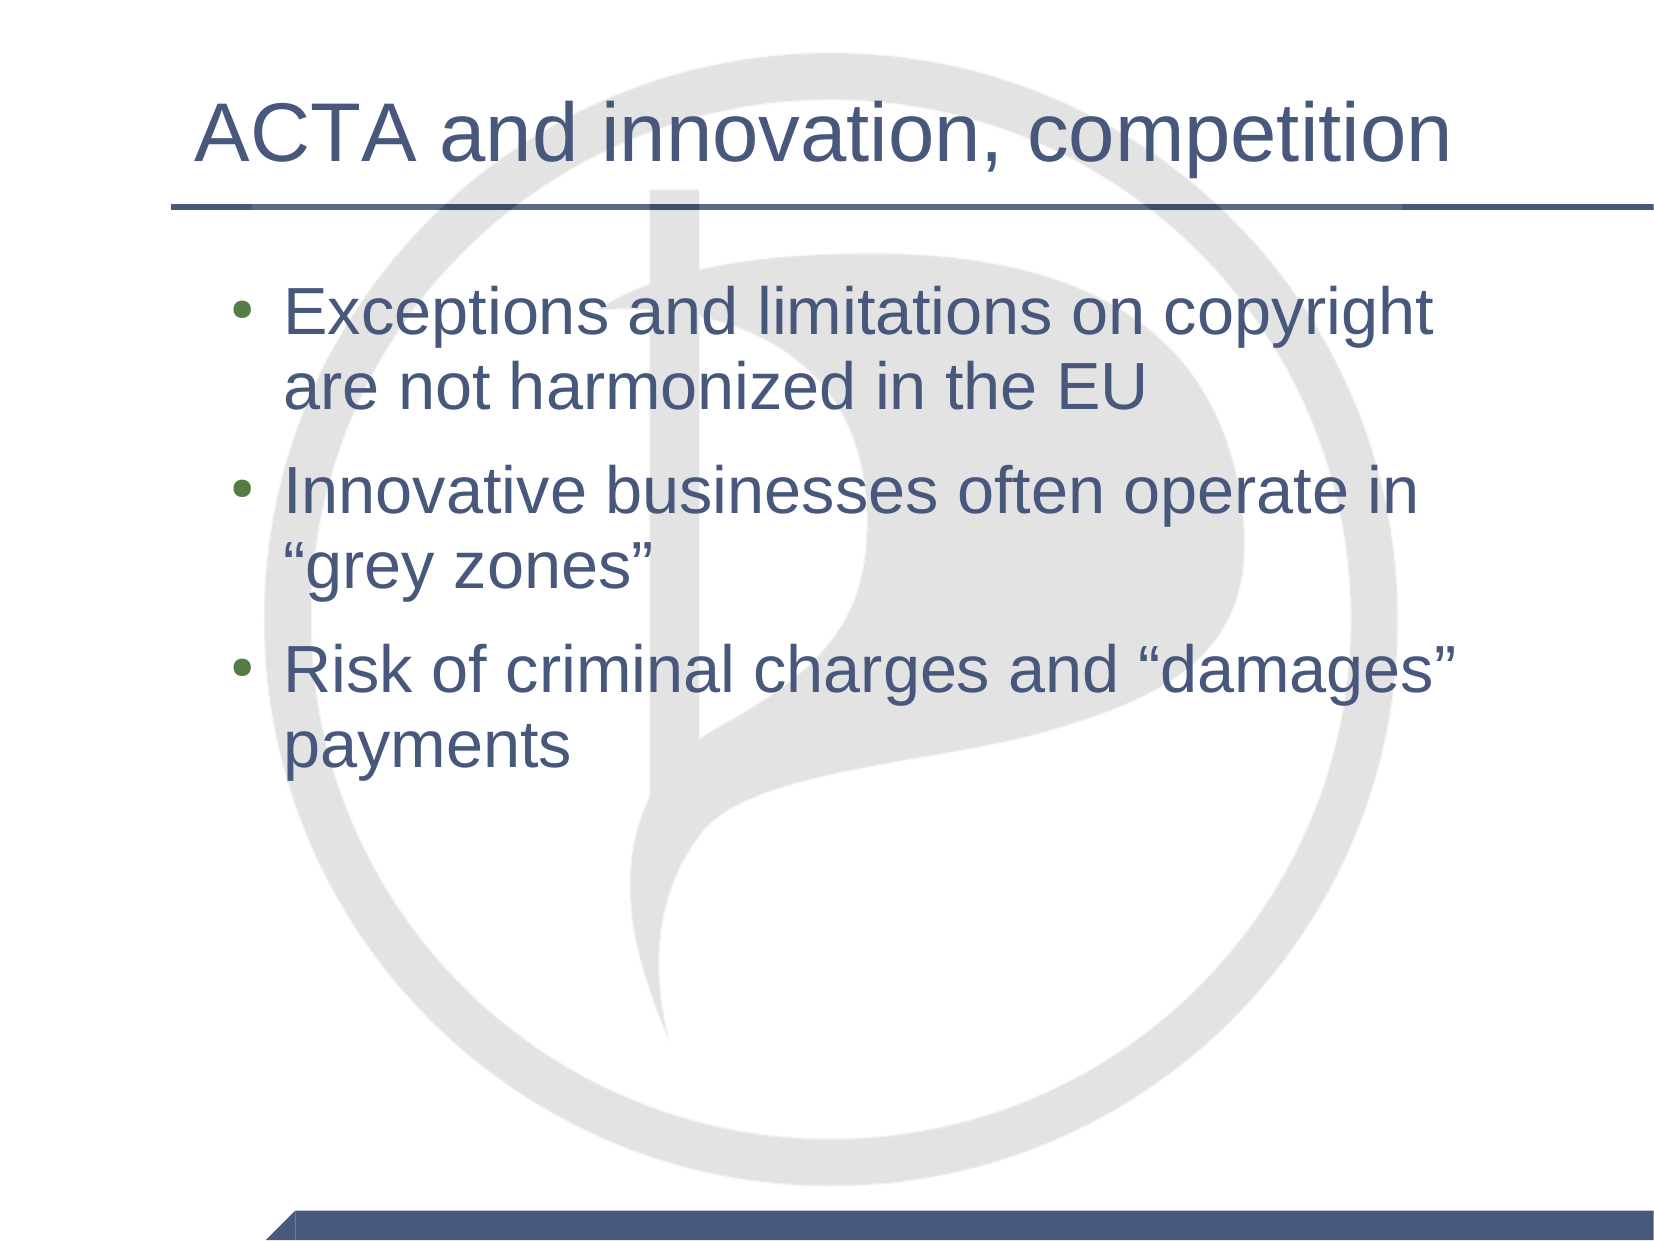

# ACTA and innovation, competition
Exceptions and limitations on copyright are not harmonized in the EU
Innovative businesses often operate in “grey zones”
Risk of criminal charges and “damages” payments